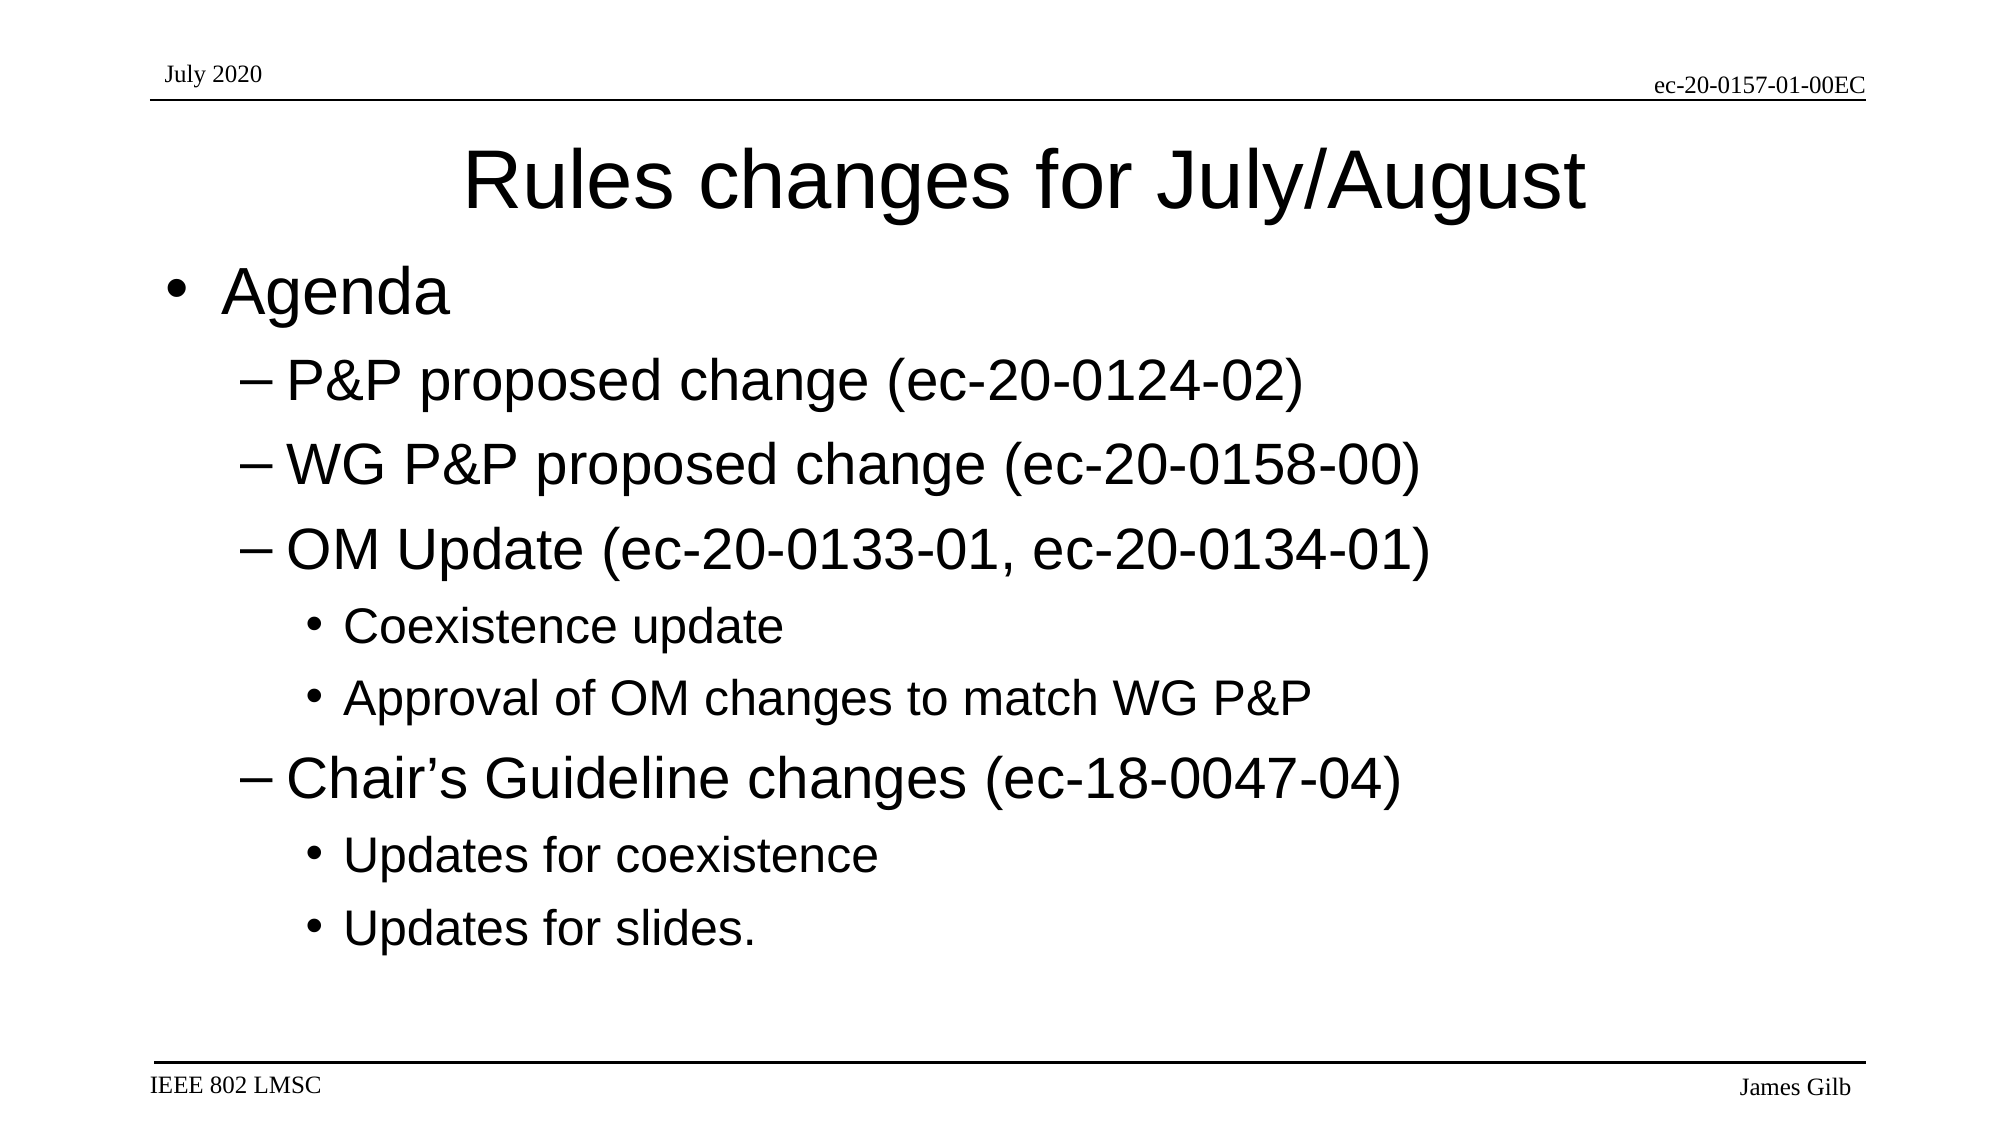

# Rules changes for July/August
Agenda
P&P proposed change (ec-20-0124-02)
WG P&P proposed change (ec-20-0158-00)
OM Update (ec-20-0133-01, ec-20-0134-01)
Coexistence update
Approval of OM changes to match WG P&P
Chair’s Guideline changes (ec-18-0047-04)
Updates for coexistence
Updates for slides.